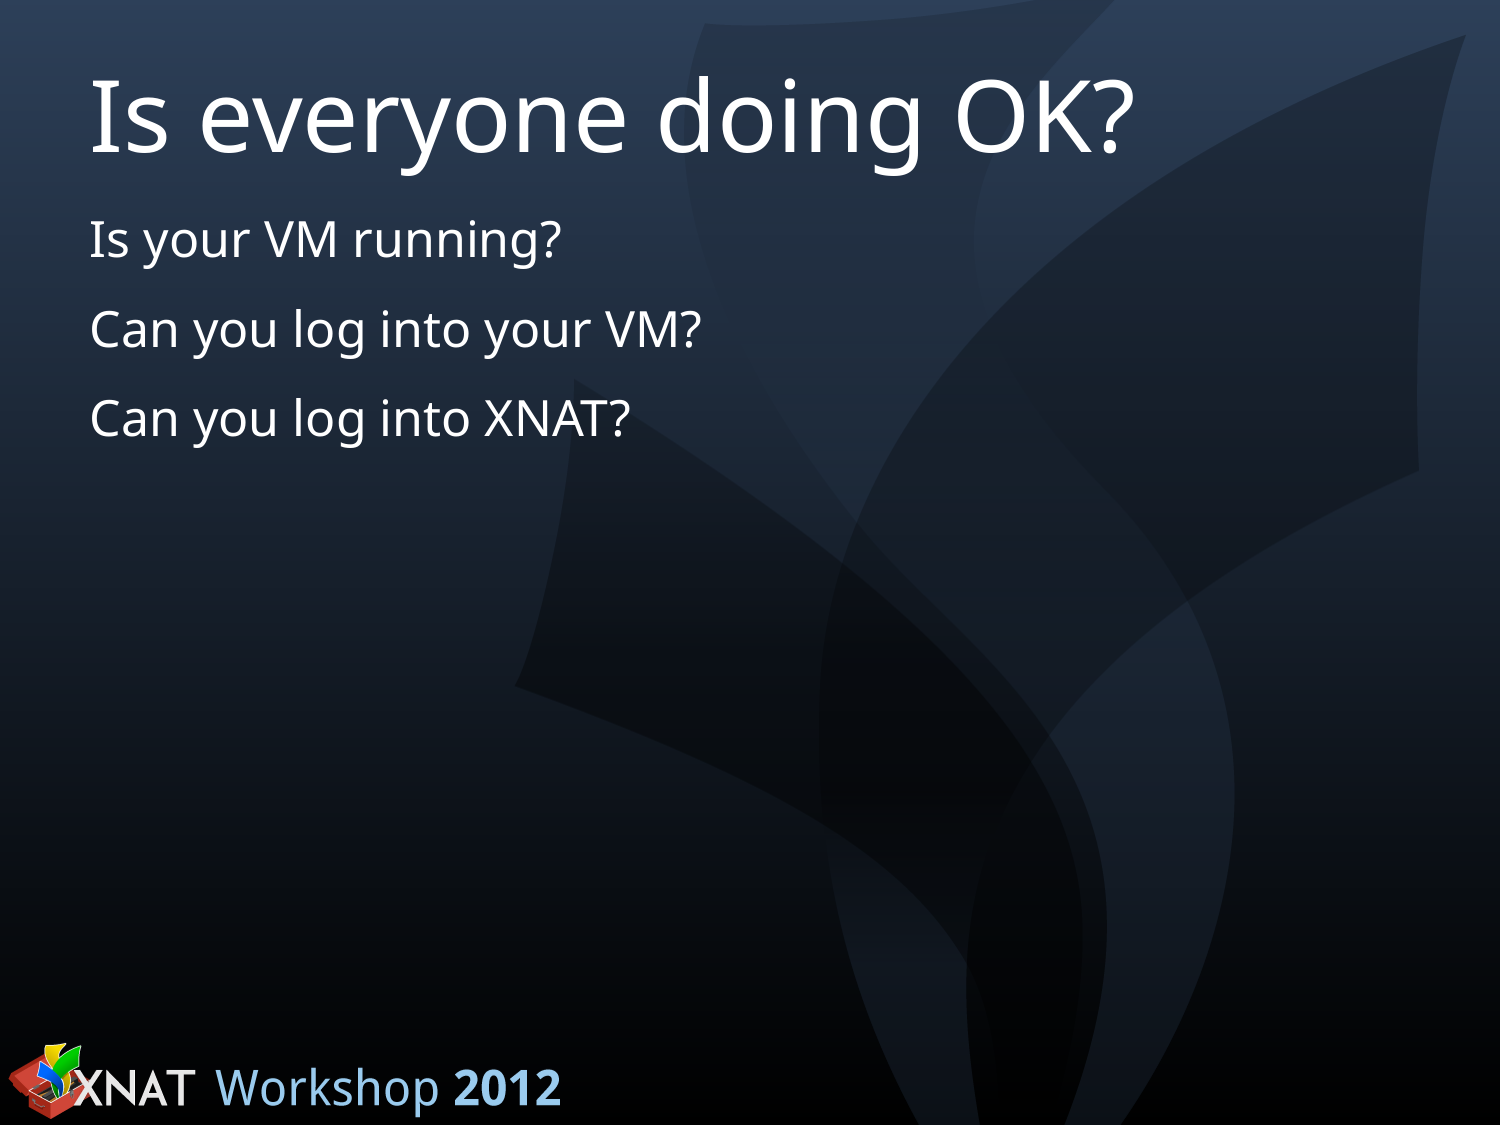

# Is everyone doing OK?
Is your VM running?
Can you log into your VM?
Can you log into XNAT?